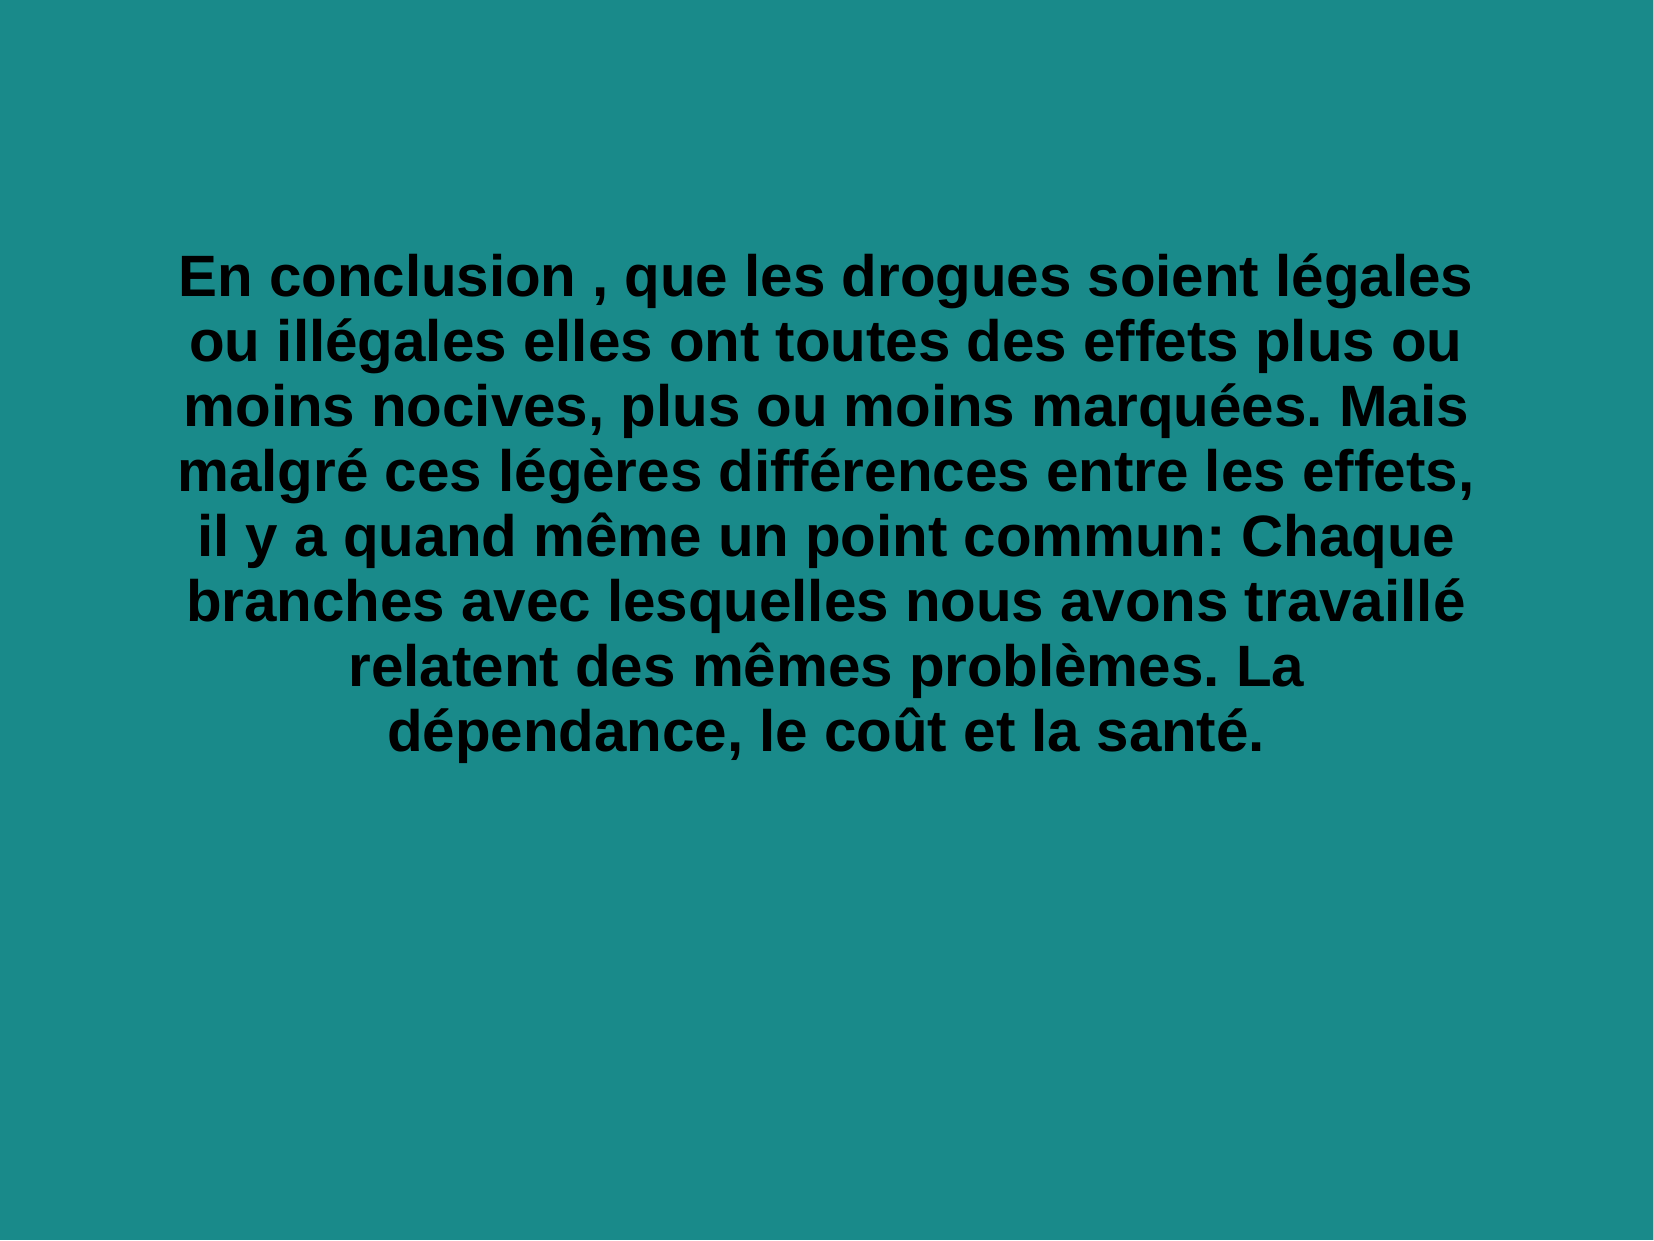

En conclusion , que les drogues soient légales ou illégales elles ont toutes des effets plus ou moins nocives, plus ou moins marquées. Mais malgré ces légères différences entre les effets, il y a quand même un point commun: Chaque branches avec lesquelles nous avons travaillé relatent des mêmes problèmes. La dépendance, le coût et la santé.